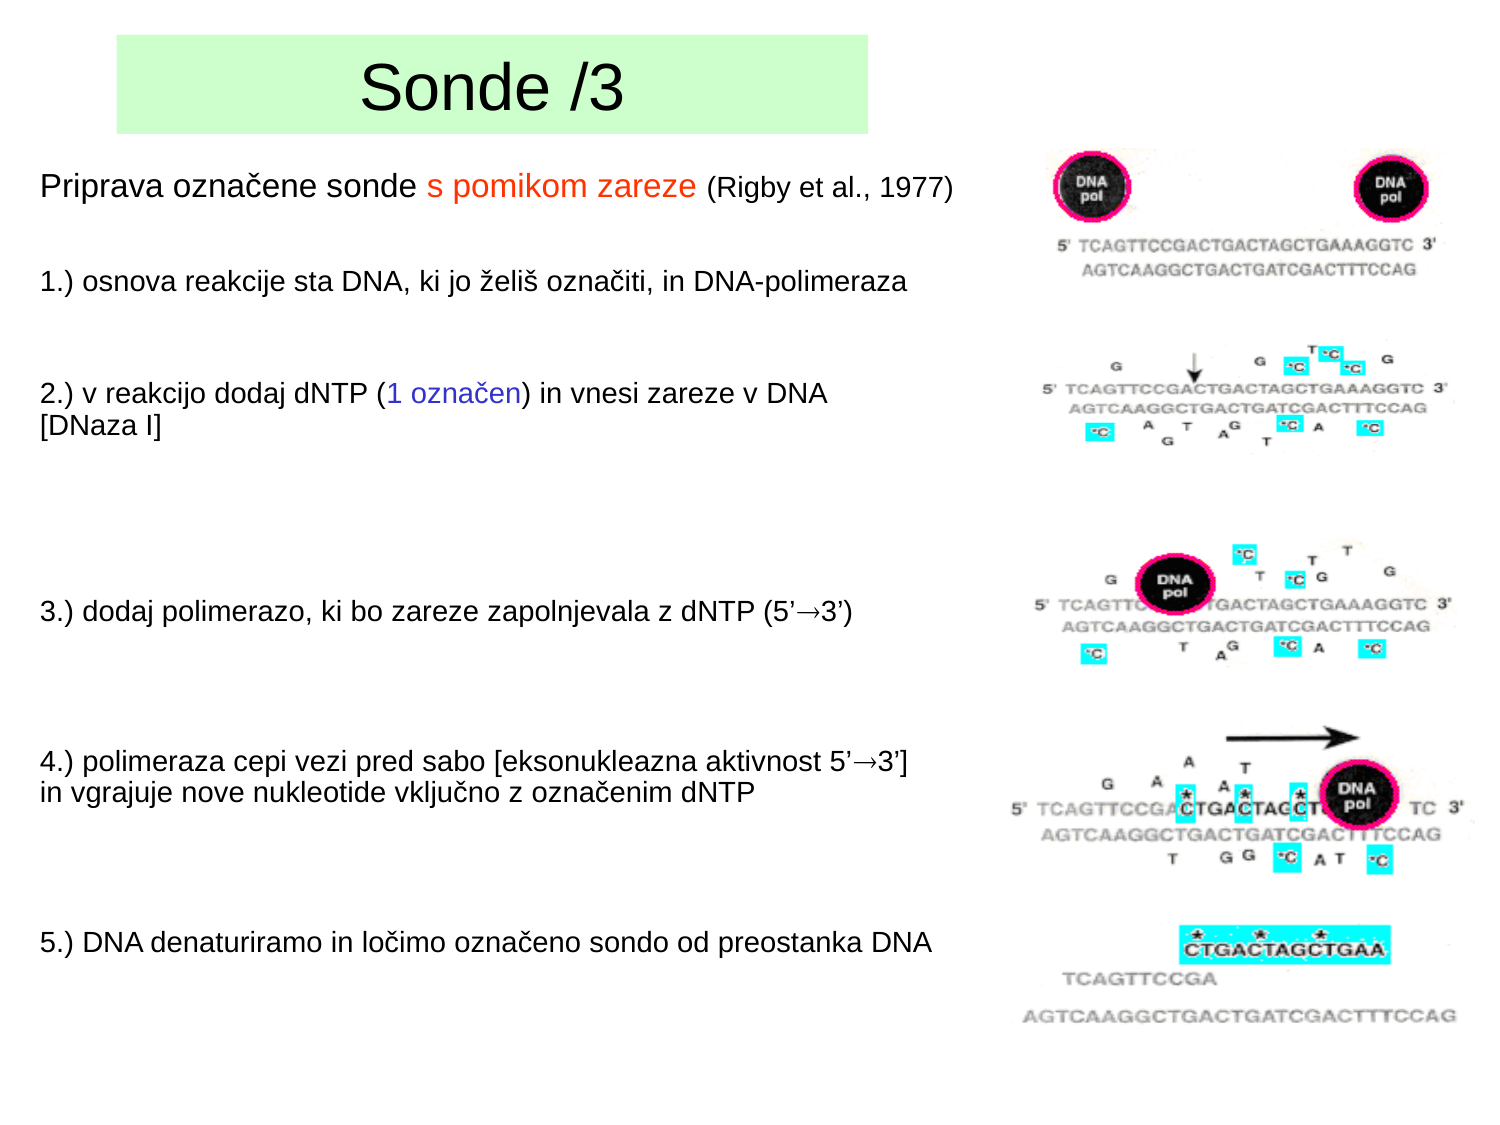

# Sonde /3
Priprava označene sonde s pomikom zareze (Rigby et al., 1977)
1.) osnova reakcije sta DNA, ki jo želiš označiti, in DNA-polimeraza
2.) v reakcijo dodaj dNTP (1 označen) in vnesi zareze v DNA
[DNaza I]
3.) dodaj polimerazo, ki bo zareze zapolnjevala z dNTP (5’3’)
4.) polimeraza cepi vezi pred sabo [eksonukleazna aktivnost 5’3’]
in vgrajuje nove nukleotide vključno z označenim dNTP
5.) DNA denaturiramo in ločimo označeno sondo od preostanka DNA